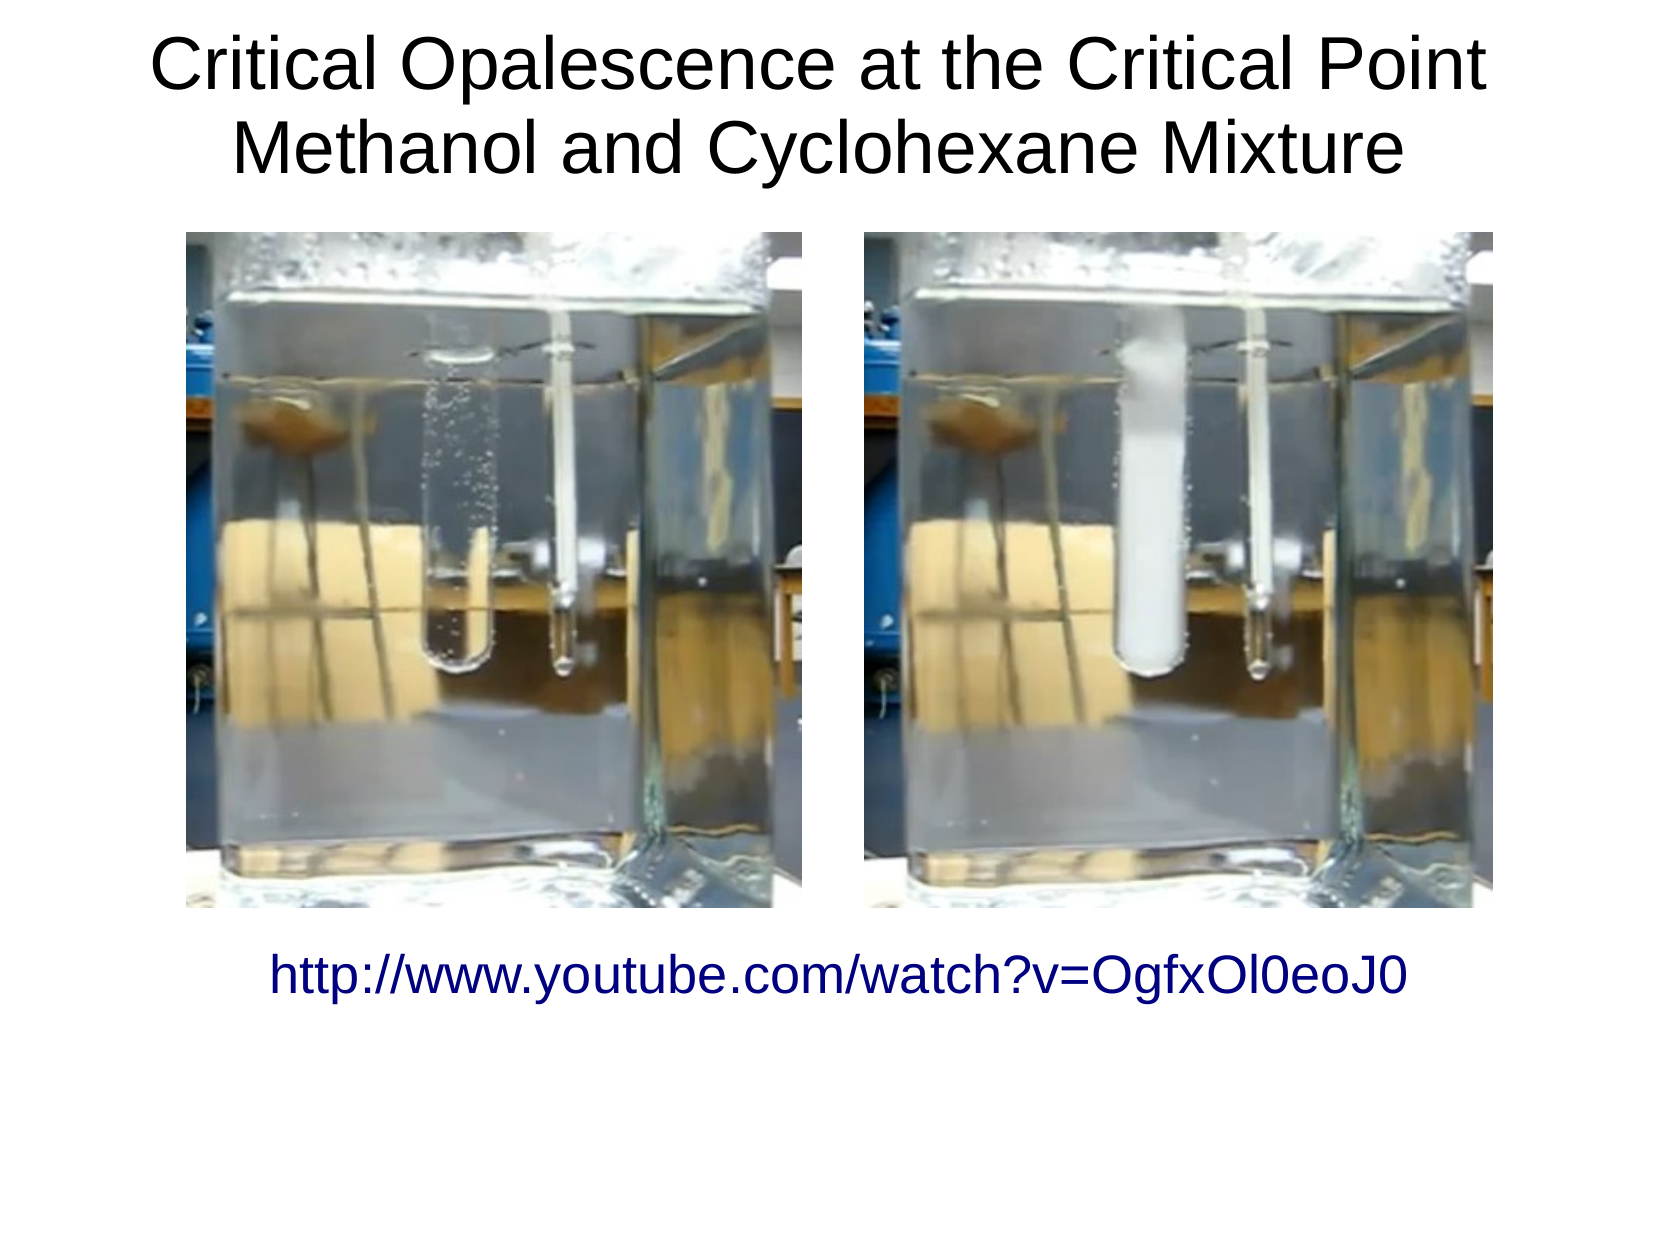

# Critical Opalescence at the Critical Point Methanol and Cyclohexane Mixture
http://www.youtube.com/watch?v=OgfxOl0eoJ0